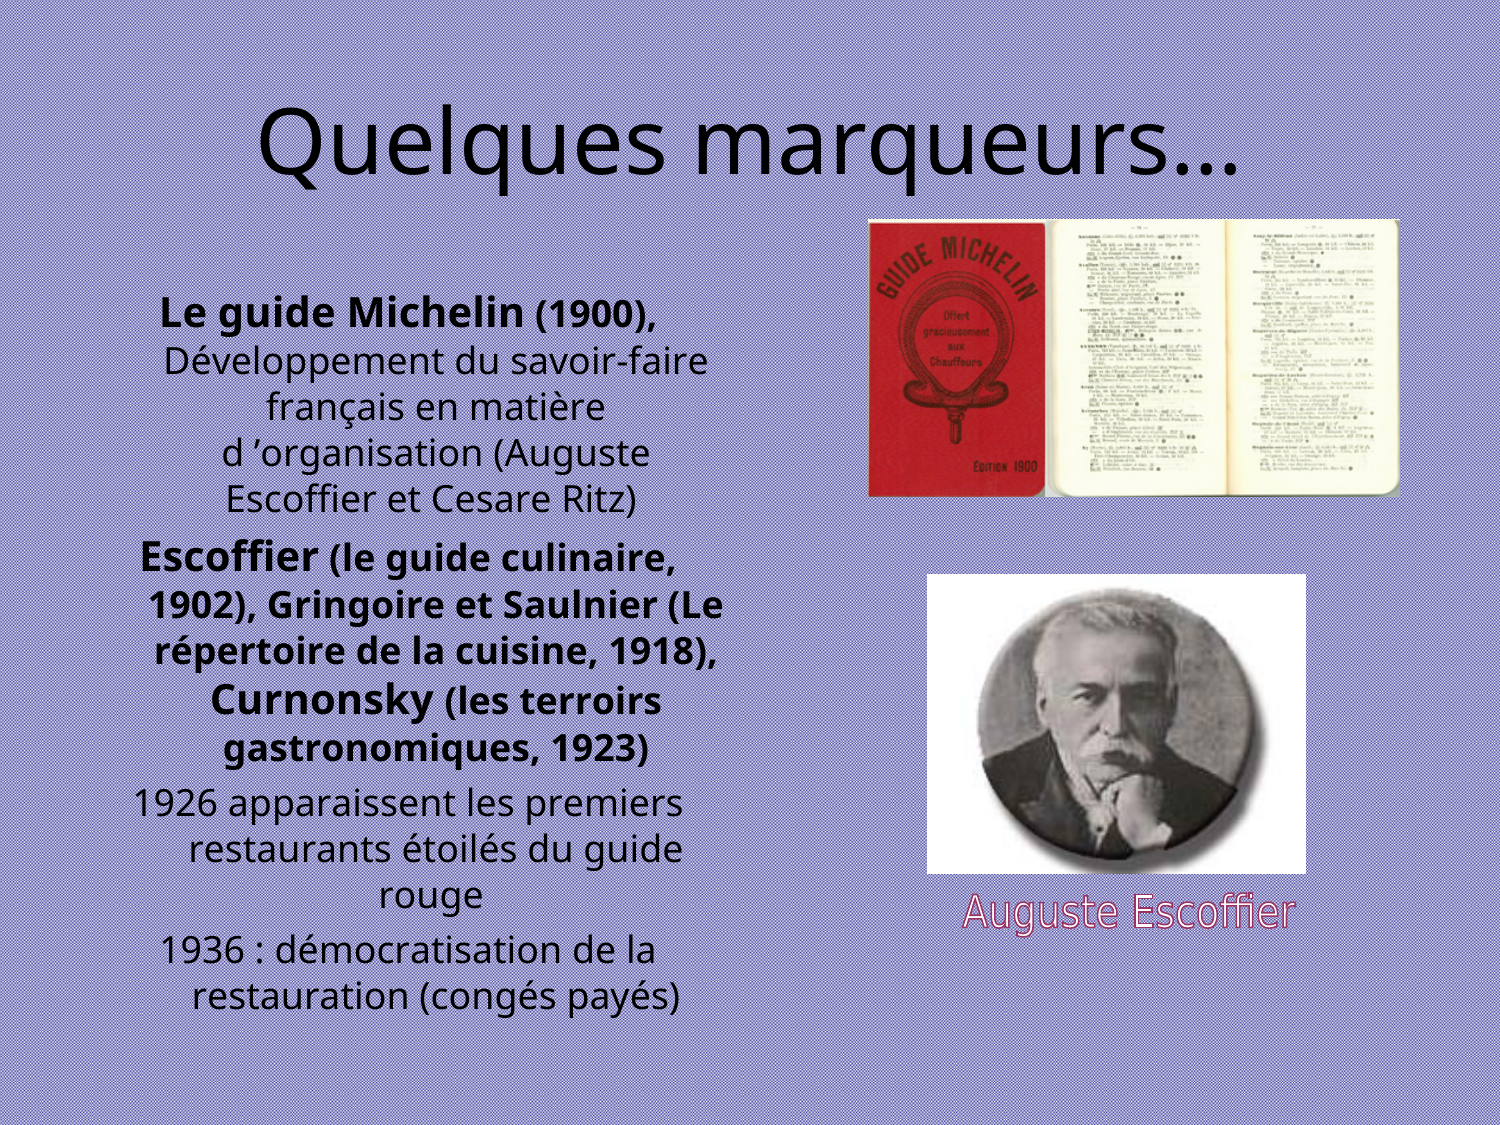

# Quelques marqueurs…
Le guide Michelin (1900), Développement du savoir-faire français en matière d ’organisation (Auguste Escoffier et Cesare Ritz)
Escoffier (le guide culinaire, 1902), Gringoire et Saulnier (Le répertoire de la cuisine, 1918), Curnonsky (les terroirs gastronomiques, 1923)
1926 apparaissent les premiers restaurants étoilés du guide rouge
1936 : démocratisation de la restauration (congés payés)
Auguste Escoffier